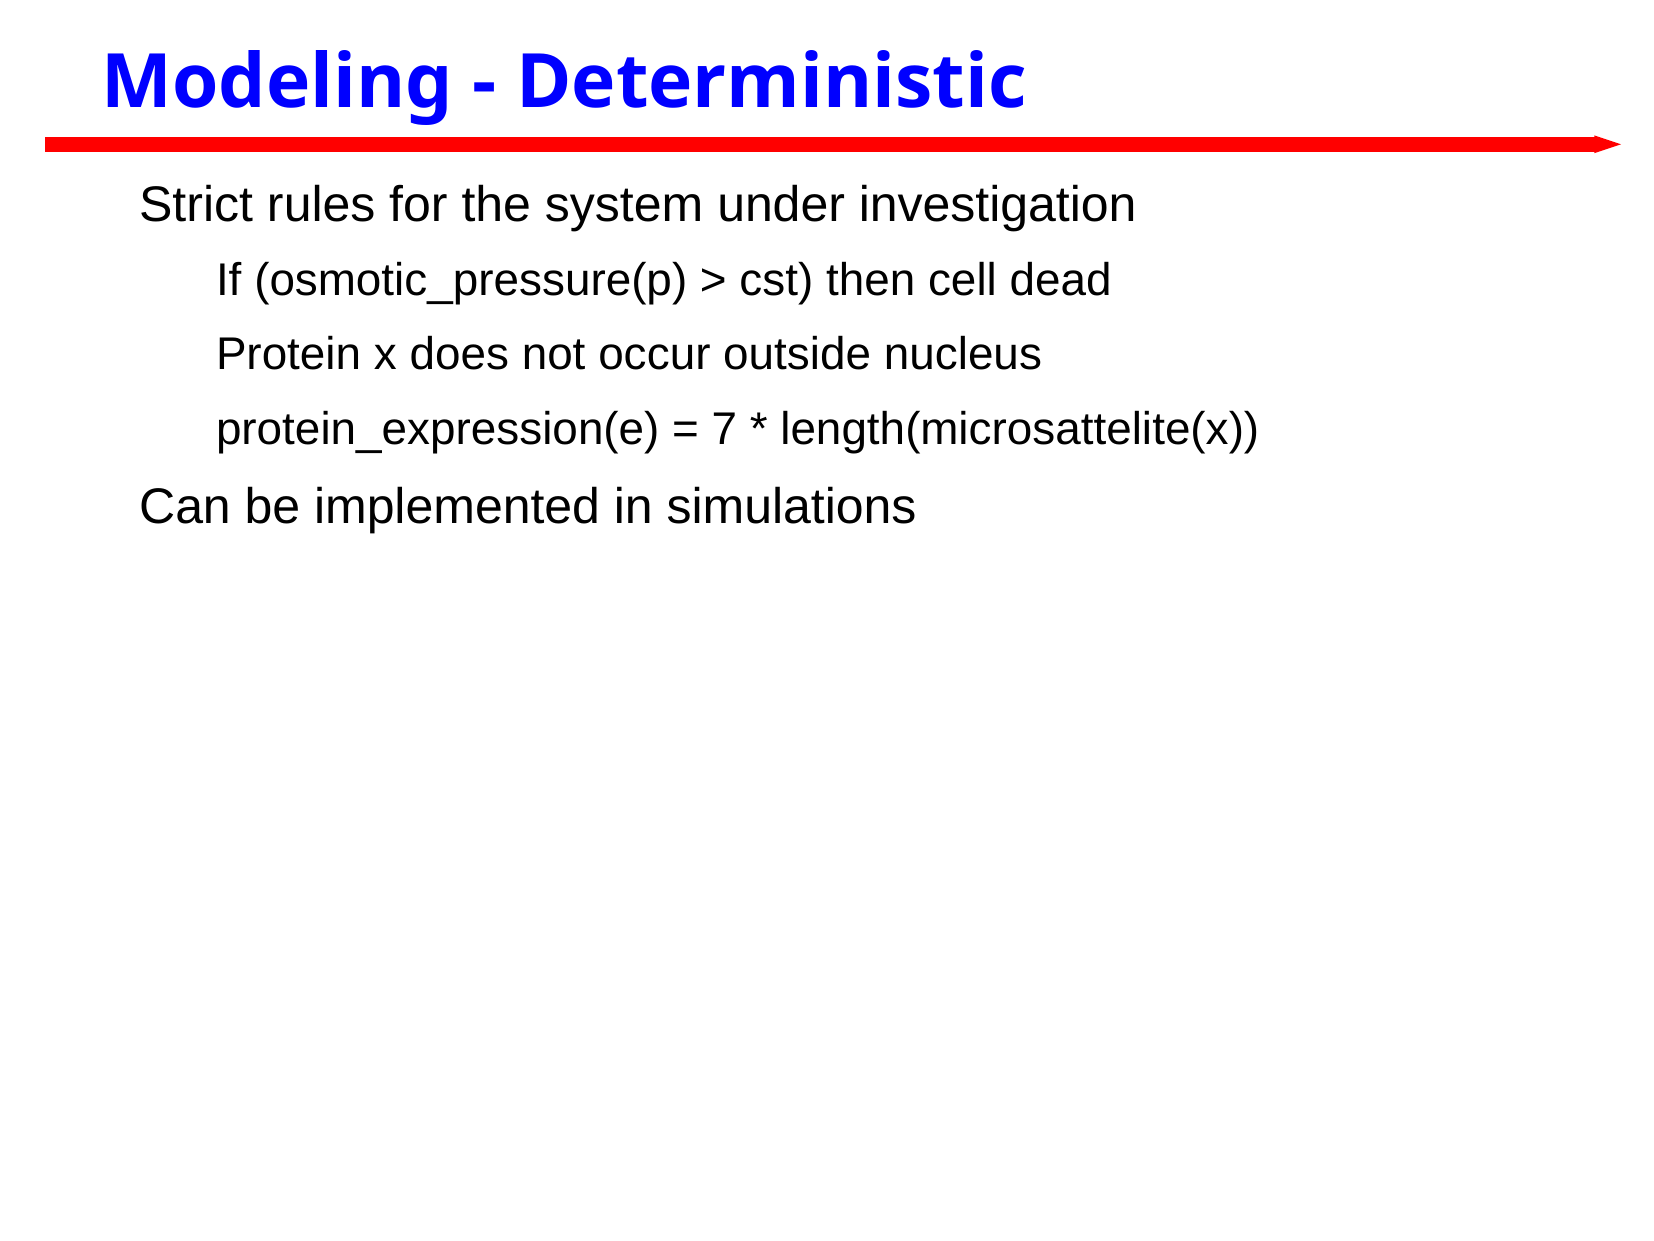

# Modeling - Deterministic
Strict rules for the system under investigation
If (osmotic_pressure(p) > cst) then cell dead
Protein x does not occur outside nucleus
protein_expression(e) = 7 * length(microsattelite(x))
Can be implemented in simulations